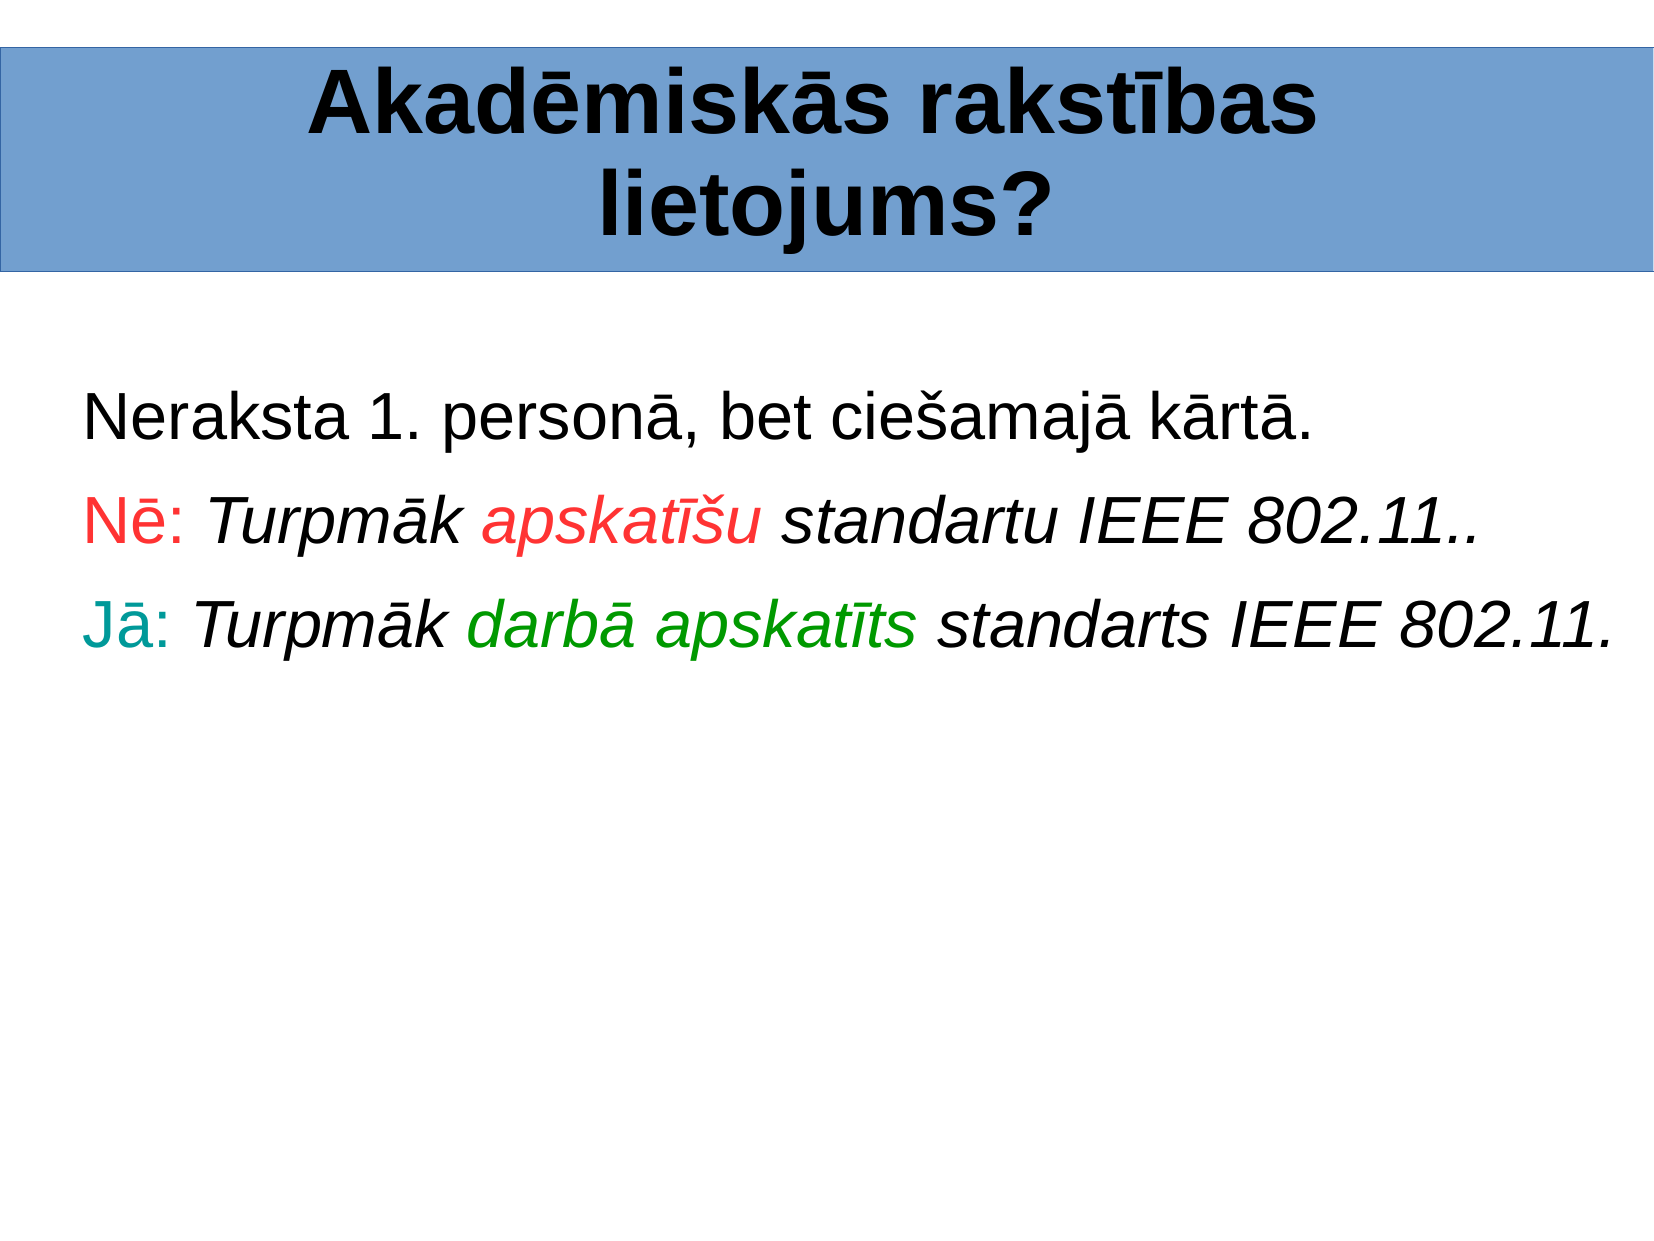

# Akadēmiskās rakstības lietojums?
Neraksta 1. personā, bet ciešamajā kārtā.
Nē: Turpmāk apskatīšu standartu IEEE 802.11..
Jā: Turpmāk darbā apskatīts standarts IEEE 802.11.